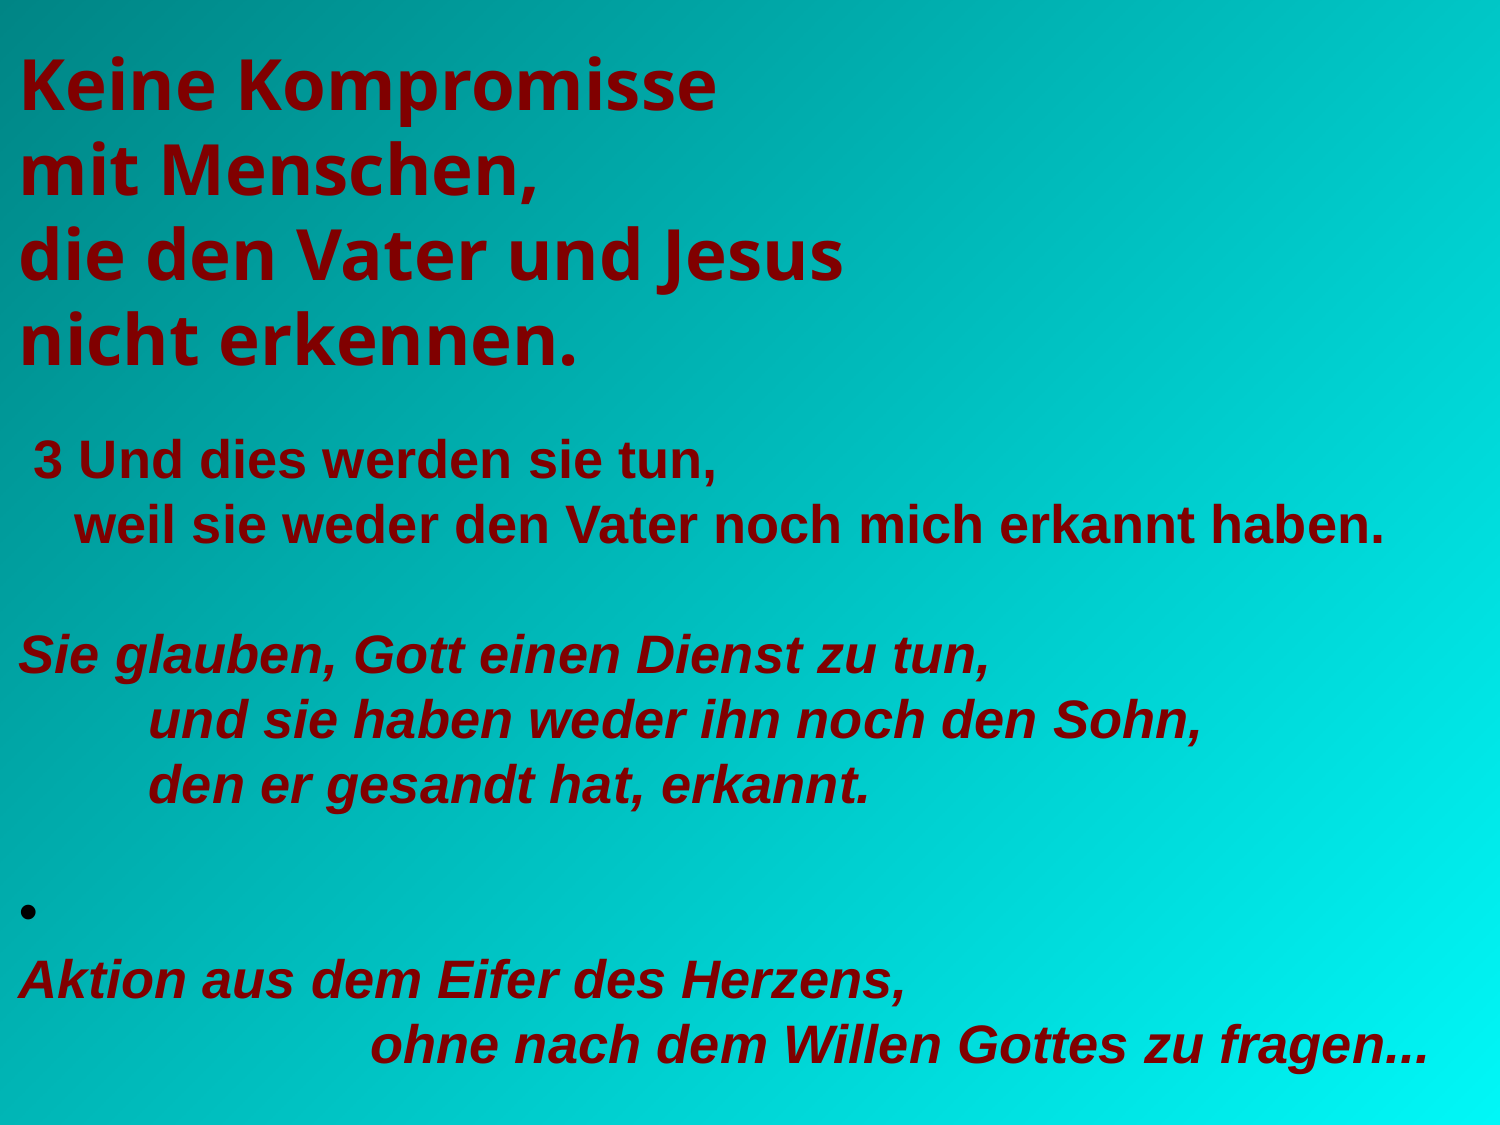

Keine Kompromisse
mit Menschen,
die den Vater und Jesus
nicht erkennen.
 3 Und dies werden sie tun,
weil sie weder den Vater noch mich erkannt haben.
Sie glauben, Gott einen Dienst zu tun,
	und sie haben weder ihn noch den Sohn,
	den er gesandt hat, erkannt.
Aktion aus dem Eifer des Herzens,
ohne nach dem Willen Gottes zu fragen...